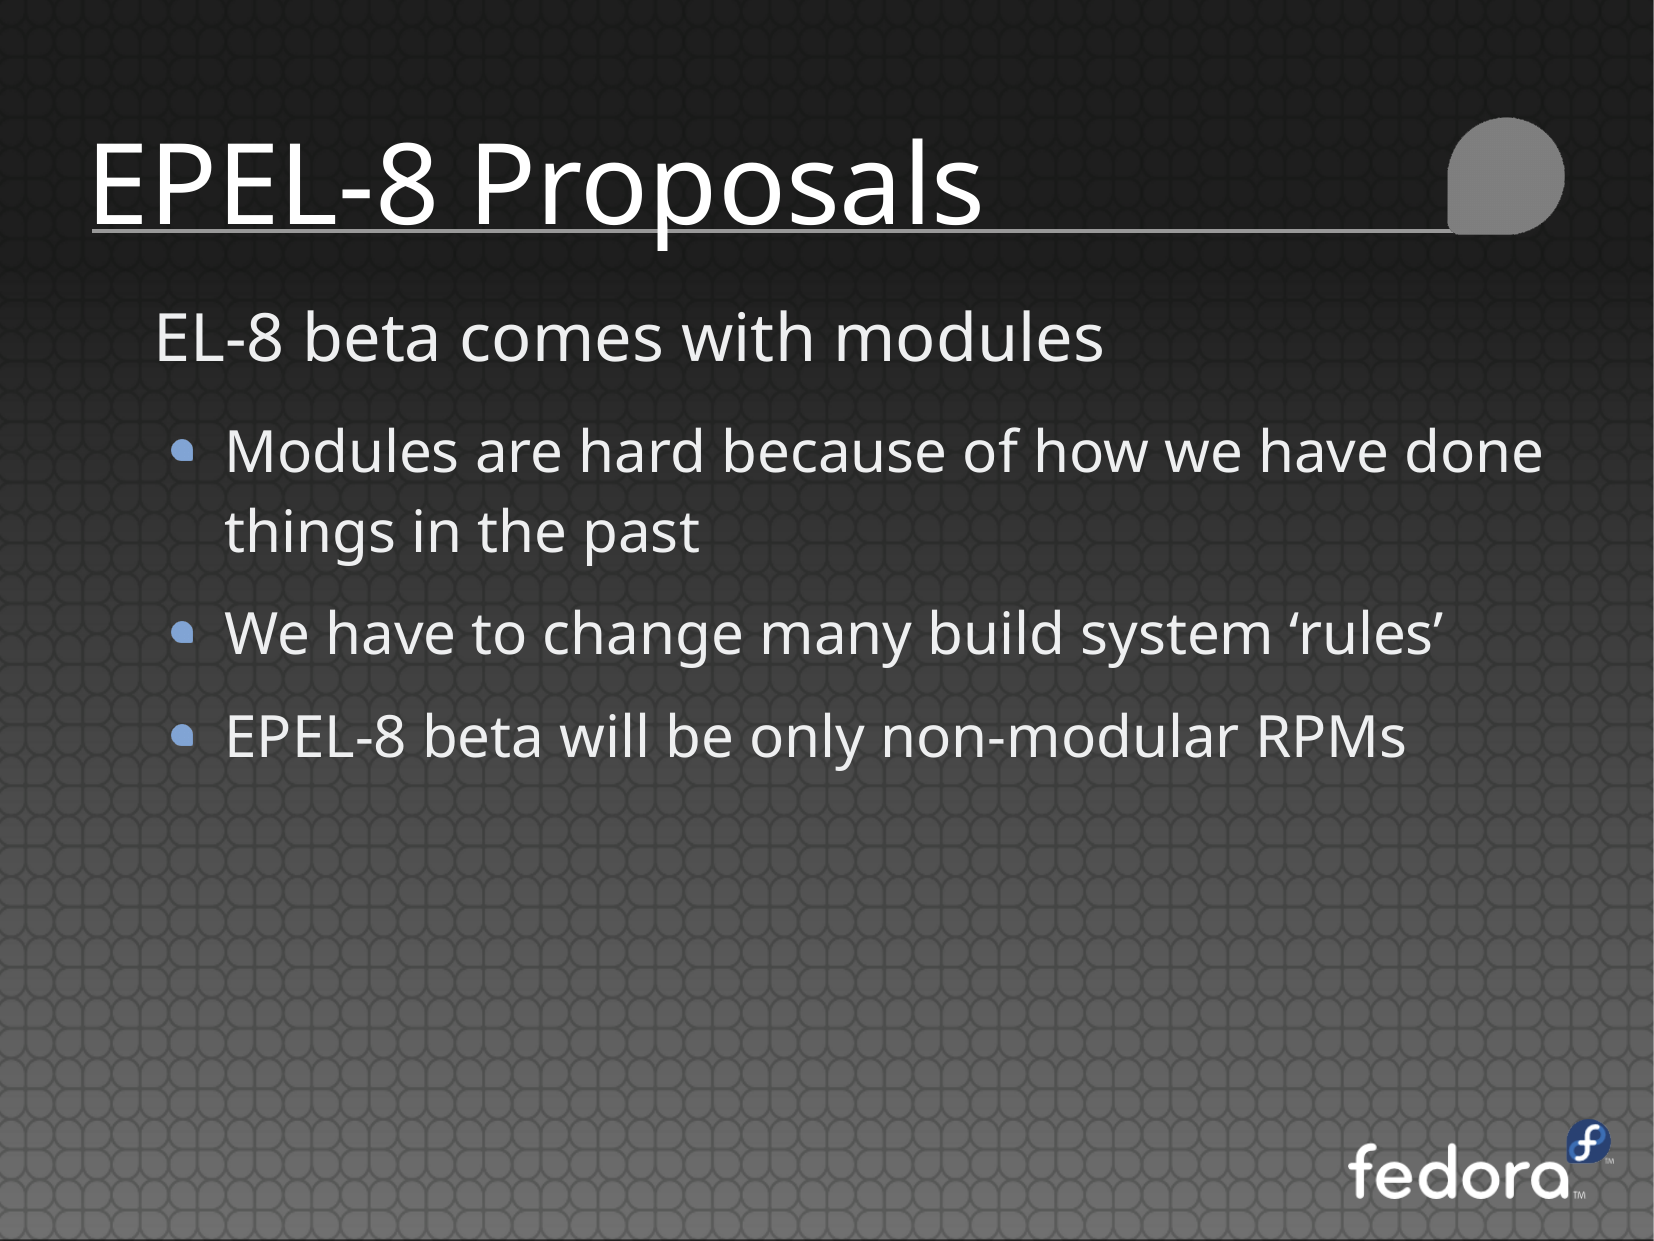

# EPEL-8 Proposals
EL-8 beta comes with modules
Modules are hard because of how we have done things in the past
We have to change many build system ‘rules’
EPEL-8 beta will be only non-modular RPMs